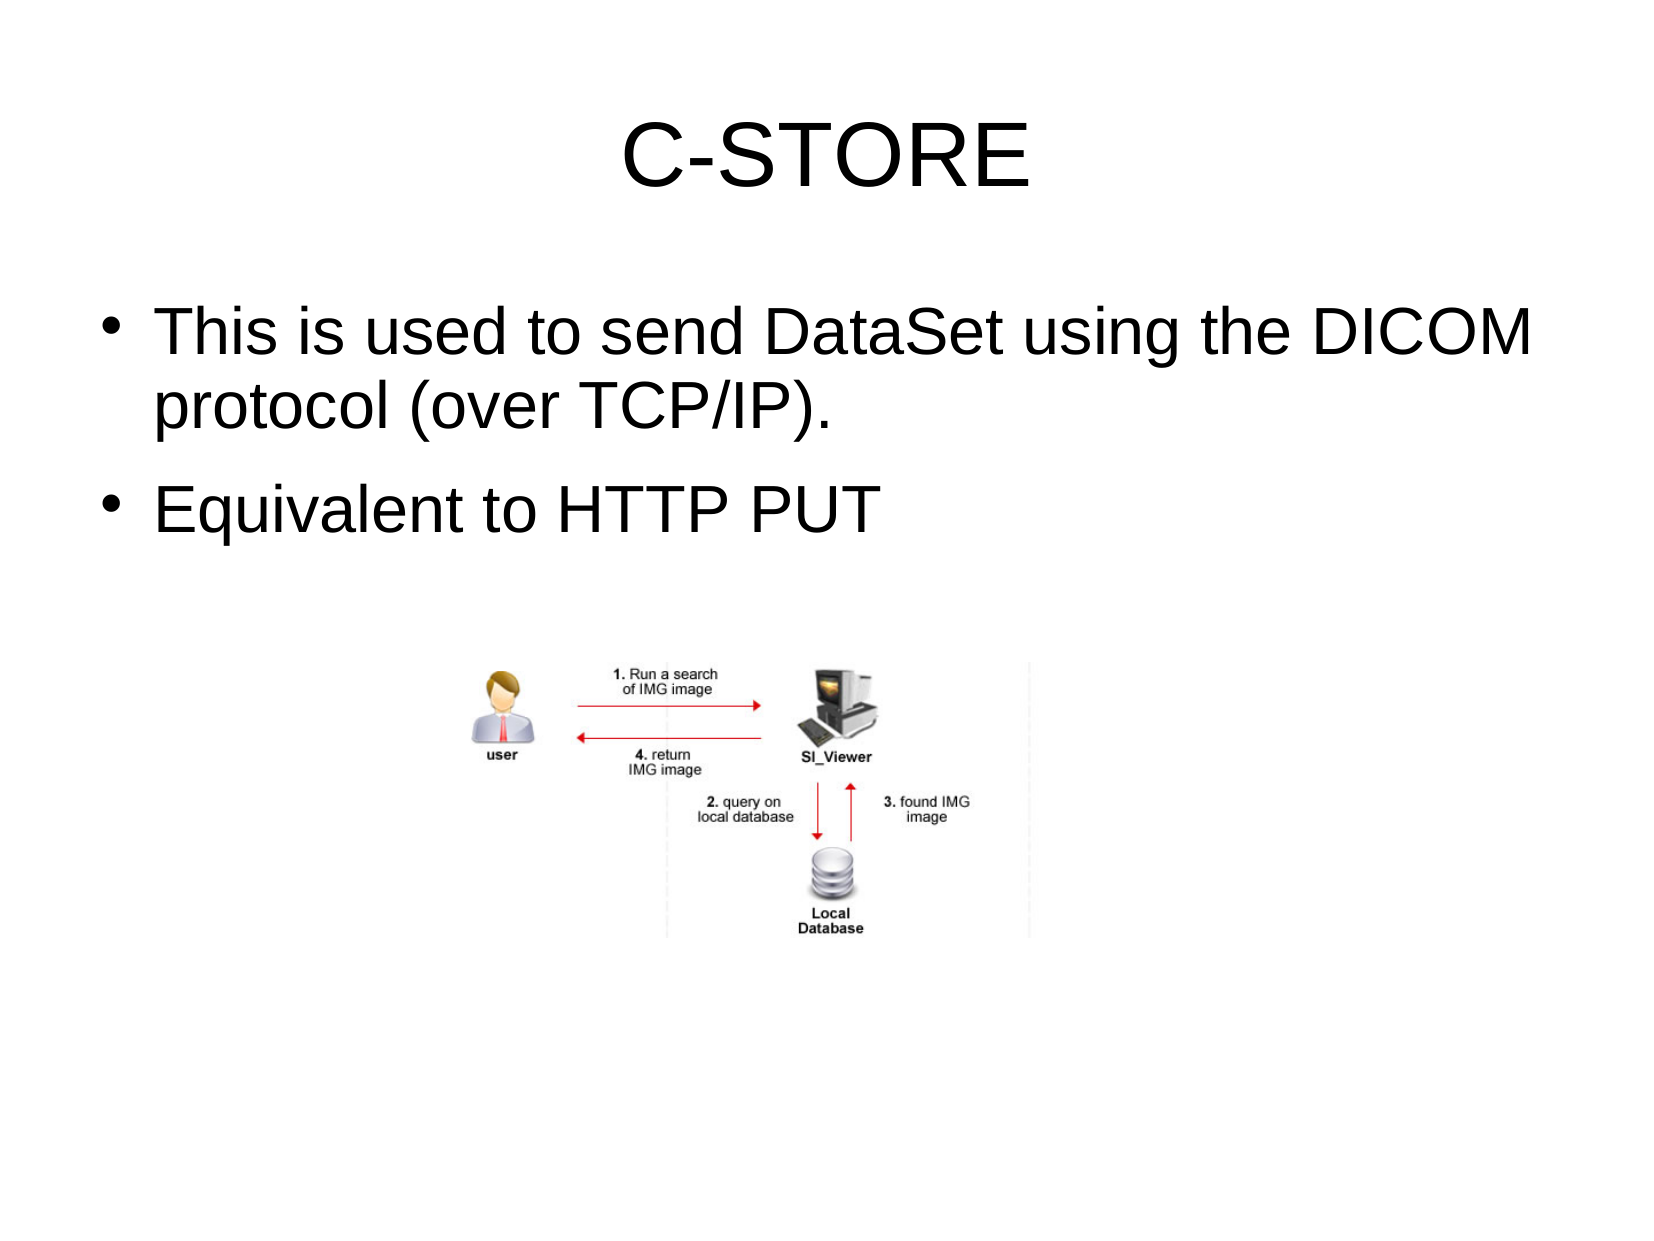

# C-STORE
This is used to send DataSet using the DICOM protocol (over TCP/IP).
Equivalent to HTTP PUT